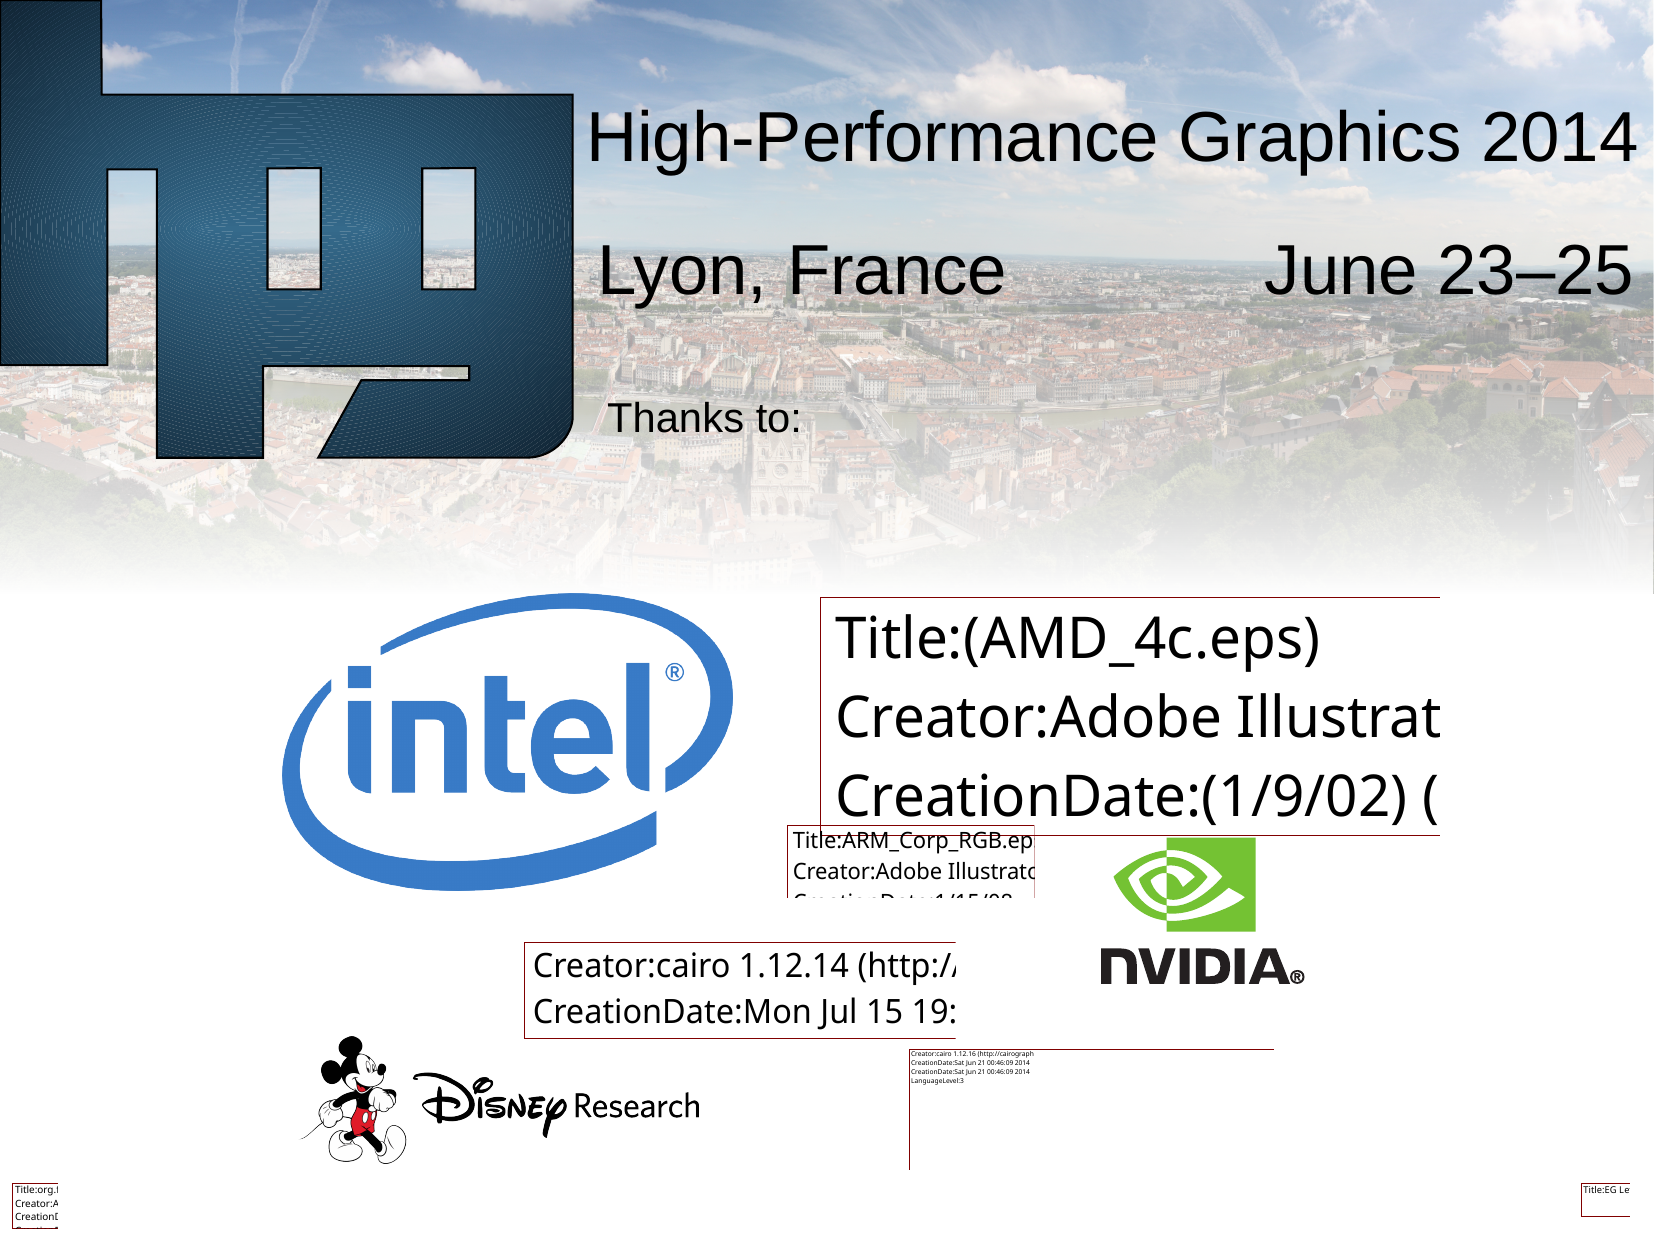

High-Performance Graphics 2014
Lyon, France
June 23–25
Thanks to: